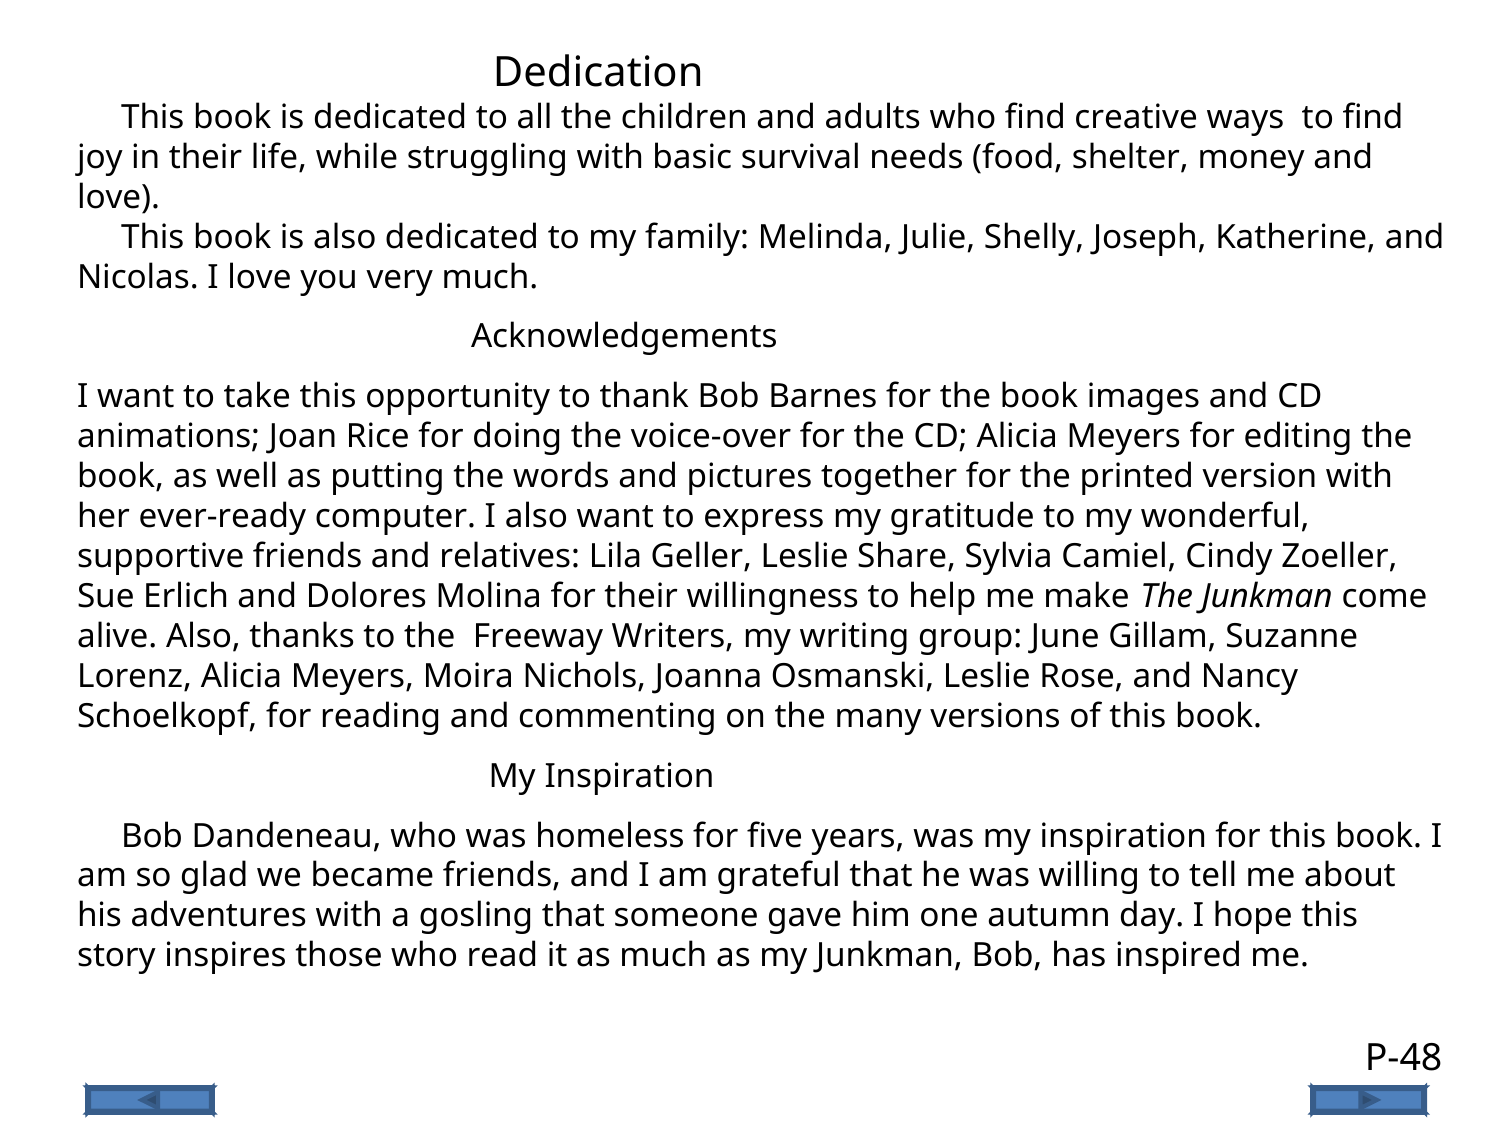

Dedication
 This book is dedicated to all the children and adults who find creative ways to find joy in their life, while struggling with basic survival needs (food, shelter, money and love).
 This book is also dedicated to my family: Melinda, Julie, Shelly, Joseph, Katherine, and Nicolas. I love you very much.
 Acknowledgements
I want to take this opportunity to thank Bob Barnes for the book images and CD animations; Joan Rice for doing the voice-over for the CD; Alicia Meyers for editing the book, as well as putting the words and pictures together for the printed version with her ever-ready computer. I also want to express my gratitude to my wonderful, supportive friends and relatives: Lila Geller, Leslie Share, Sylvia Camiel, Cindy Zoeller, Sue Erlich and Dolores Molina for their willingness to help me make The Junkman come alive. Also, thanks to the Freeway Writers, my writing group: June Gillam, Suzanne Lorenz, Alicia Meyers, Moira Nichols, Joanna Osmanski, Leslie Rose, and Nancy Schoelkopf, for reading and commenting on the many versions of this book.
 My Inspiration
 Bob Dandeneau, who was homeless for five years, was my inspiration for this book. I am so glad we became friends, and I am grateful that he was willing to tell me about his adventures with a gosling that someone gave him one autumn day. I hope this story inspires those who read it as much as my Junkman, Bob, has inspired me.
P-48